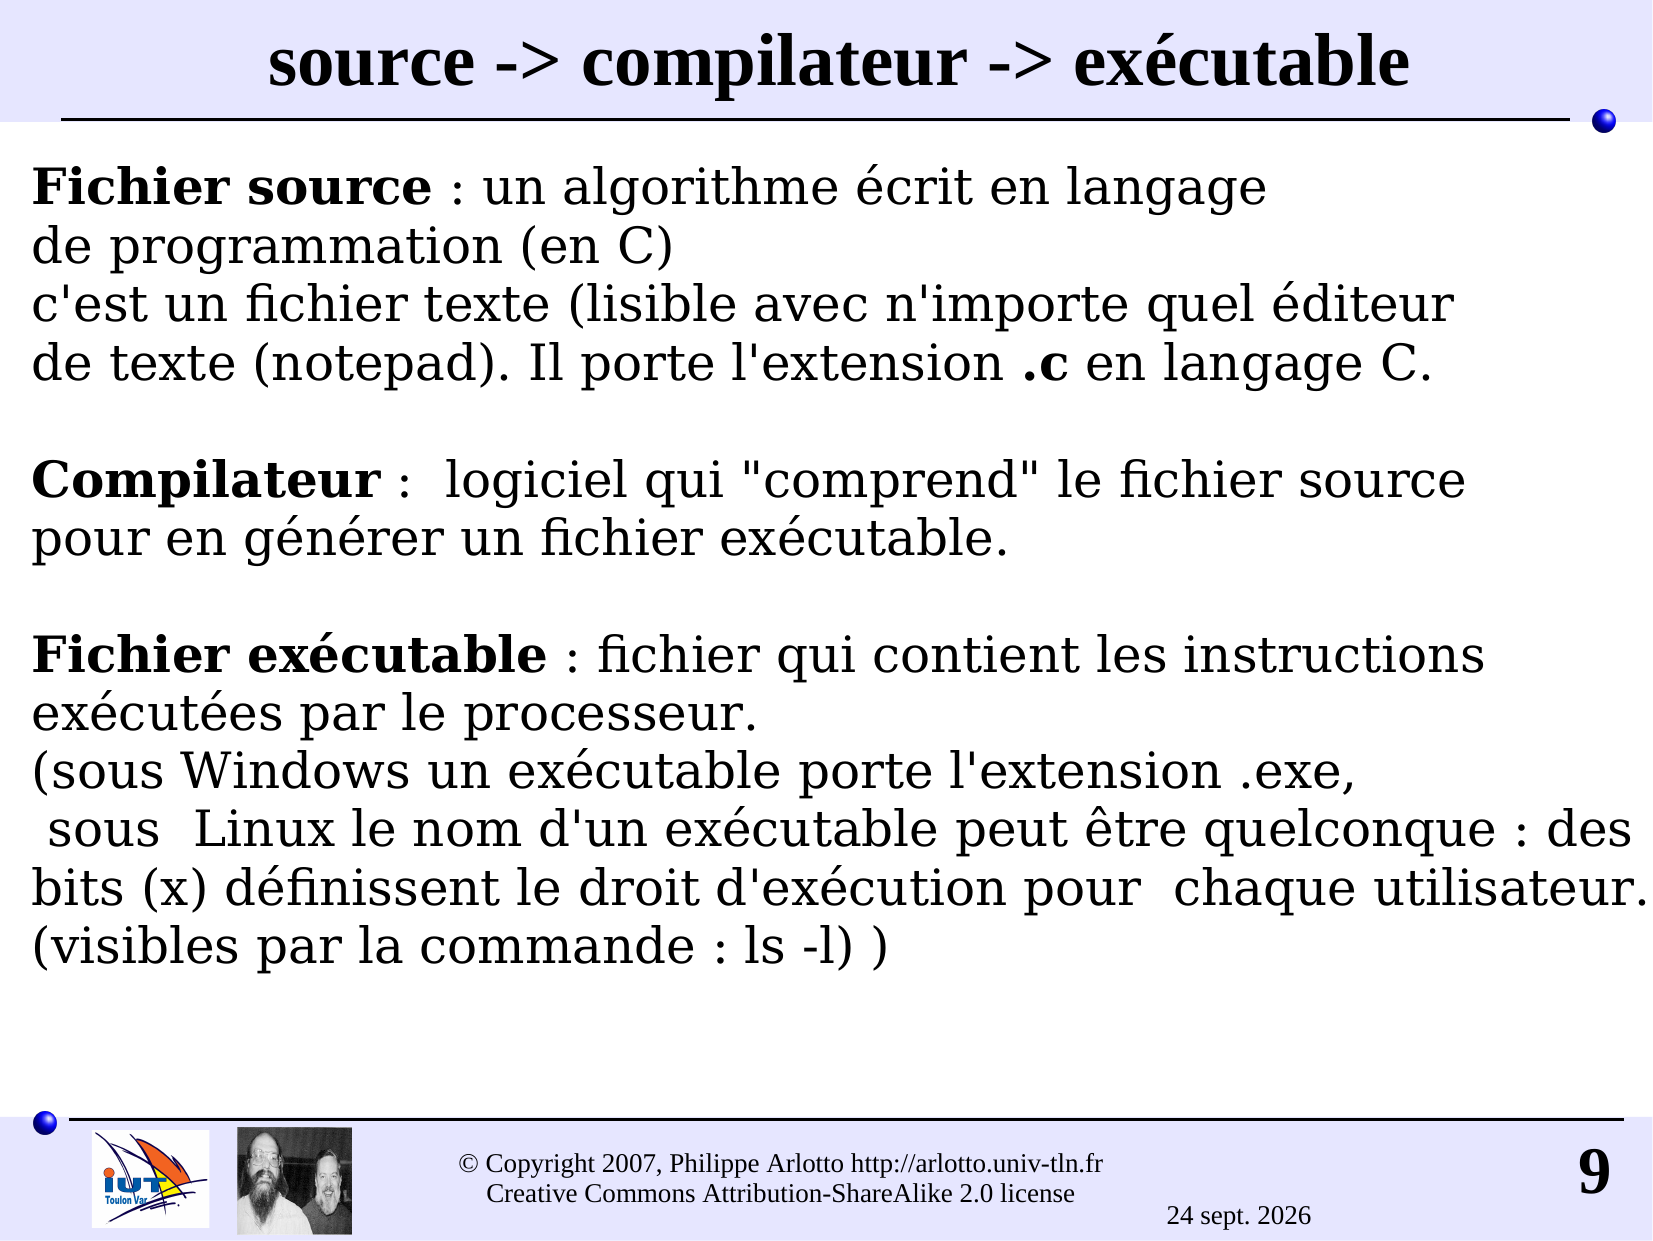

# source -> compilateur -> exécutable
Fichier source : un algorithme écrit en langage
de programmation (en C)
c'est un fichier texte (lisible avec n'importe quel éditeur
de texte (notepad). Il porte l'extension .c en langage C.
Compilateur : logiciel qui "comprend" le fichier source
pour en générer un fichier exécutable.
Fichier exécutable : fichier qui contient les instructions
exécutées par le processeur.
(sous Windows un exécutable porte l'extension .exe,
 sous Linux le nom d'un exécutable peut être quelconque : des
bits (x) définissent le droit d'exécution pour chaque utilisateur.
(visibles par la commande : ls -l) )